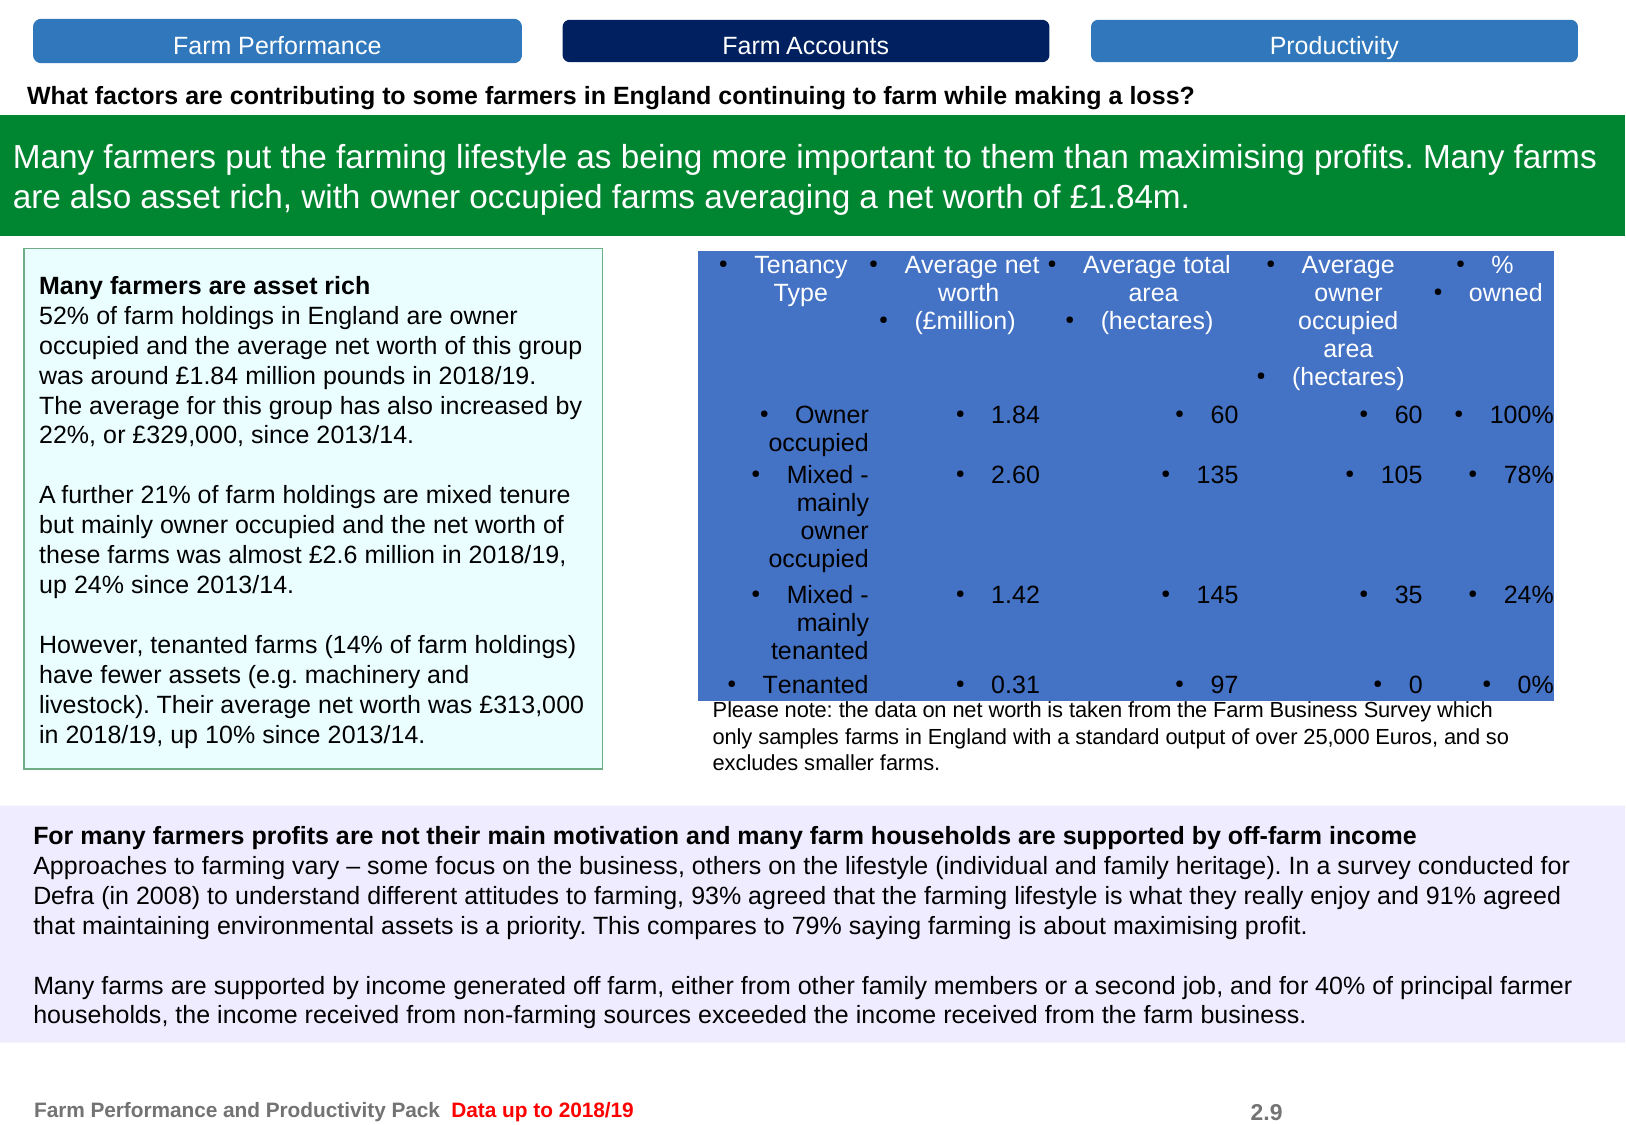

Farm Performance
Farm Accounts
Productivity
What factors are contributing to some farmers in England continuing to farm while making a loss?
Many farmers put the farming lifestyle as being more important to them than maximising profits. Many farms are also asset rich, with owner occupied farms averaging a net worth of £1.84m.
# Slide 2.9 – What factors are contributing to some farmers in England continuing to farm while making a loss?
Many farmers are asset rich
52% of farm holdings in England are owner occupied and the average net worth of this group was around £1.84 million pounds in 2018/19. The average for this group has also increased by 22%, or £329,000, since 2013/14.
A further 21% of farm holdings are mixed tenure but mainly owner occupied and the net worth of these farms was almost £2.6 million in 2018/19, up 24% since 2013/14.
However, tenanted farms (14% of farm holdings) have fewer assets (e.g. machinery and livestock). Their average net worth was £313,000 in 2018/19, up 10% since 2013/14.
| Tenancy Type | Average net worth (£million) | Average total area (hectares) | Average owner occupied area (hectares) | % owned |
| --- | --- | --- | --- | --- |
| Owner occupied | 1.84 | 60 | 60 | 100% |
| Mixed - mainly owner occupied | 2.60 | 135 | 105 | 78% |
| Mixed - mainly tenanted | 1.42 | 145 | 35 | 24% |
| Tenanted | 0.31 | 97 | 0 | 0% |
Please note: the data on net worth is taken from the Farm Business Survey which only samples farms in England with a standard output of over 25,000 Euros, and so excludes smaller farms.
For many farmers profits are not their main motivation and many farm households are supported by off-farm income
Approaches to farming vary – some focus on the business, others on the lifestyle (individual and family heritage). In a survey conducted for Defra (in 2008) to understand different attitudes to farming, 93% agreed that the farming lifestyle is what they really enjoy and 91% agreed that maintaining environmental assets is a priority. This compares to 79% saying farming is about maximising profit.
Many farms are supported by income generated off farm, either from other family members or a second job, and for 40% of principal farmer households, the income received from non-farming sources exceeded the income received from the farm business.
2.9
Farm Performance and Productivity Pack Data up to 2018/19